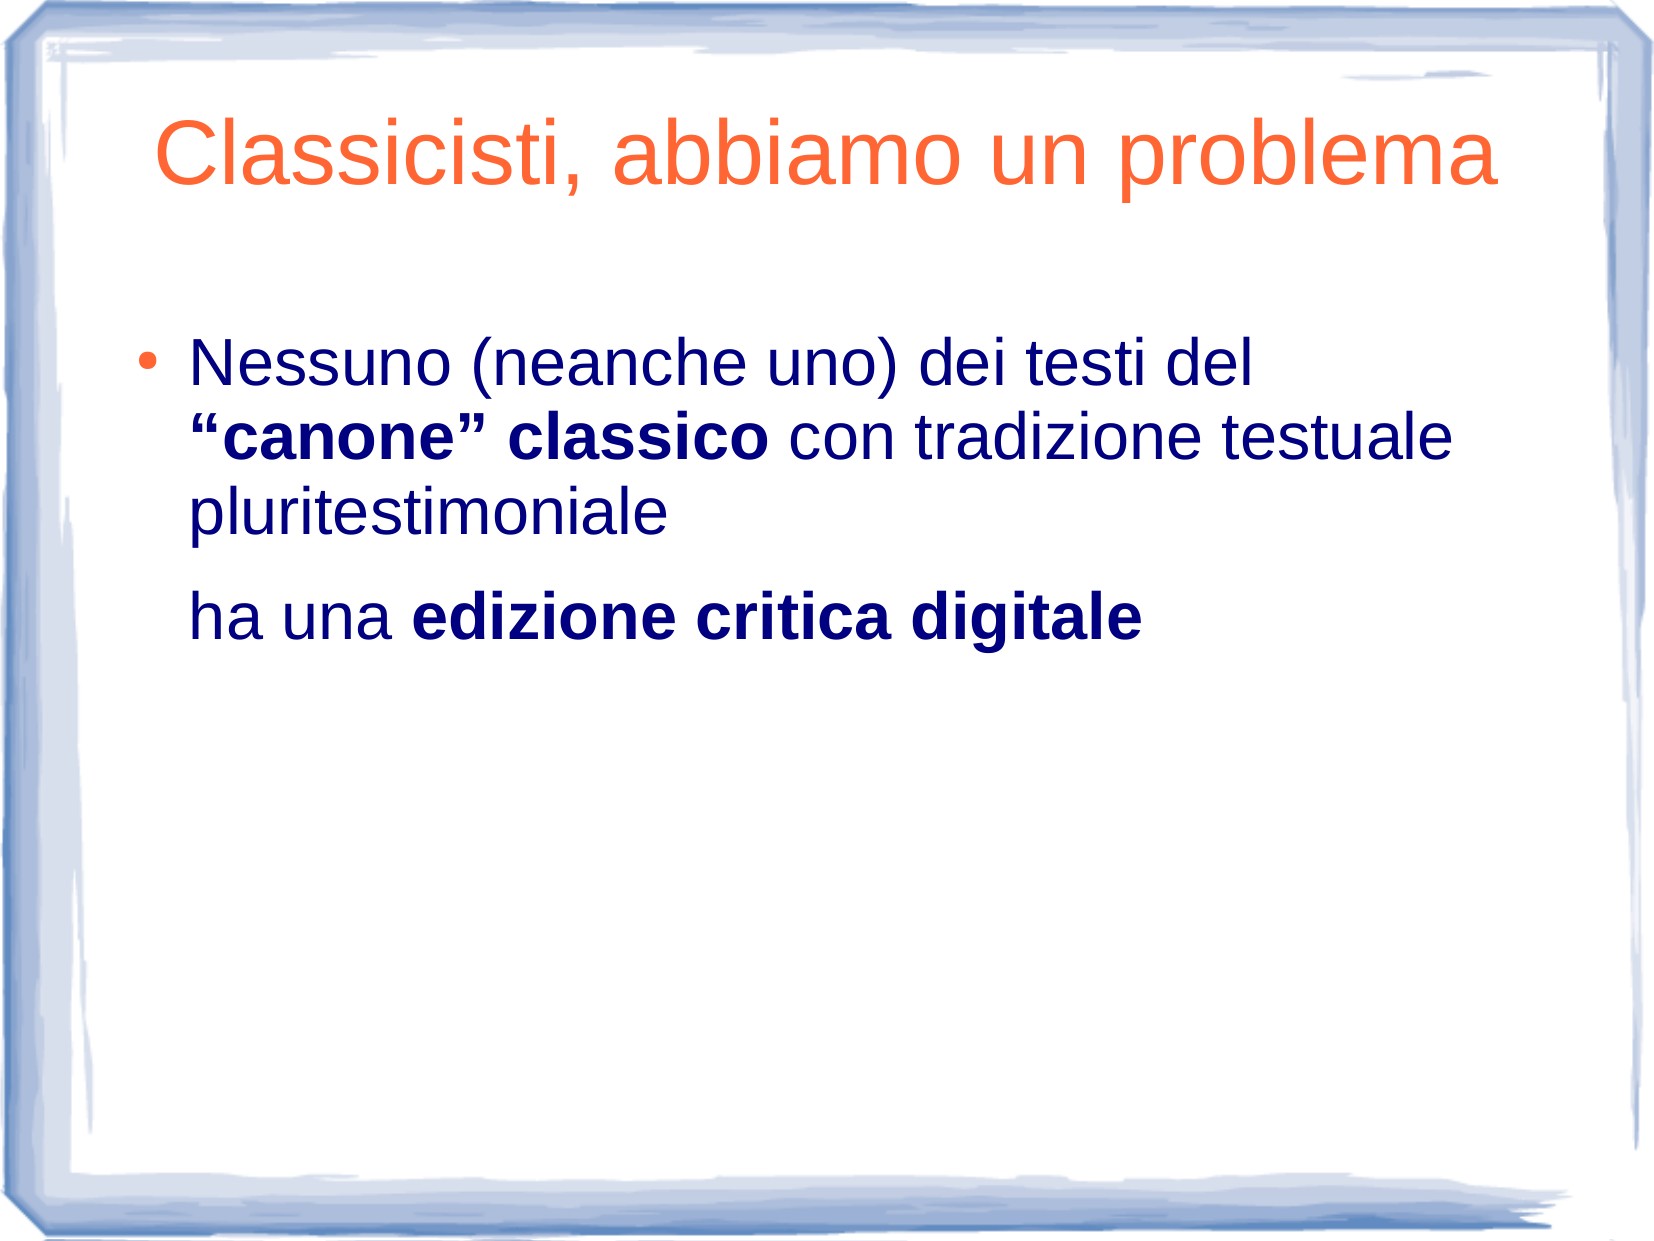

# Classicisti, abbiamo un problema
Nessuno (neanche uno) dei testi del “canone” classico con tradizione testuale pluritestimoniale
ha una edizione critica digitale